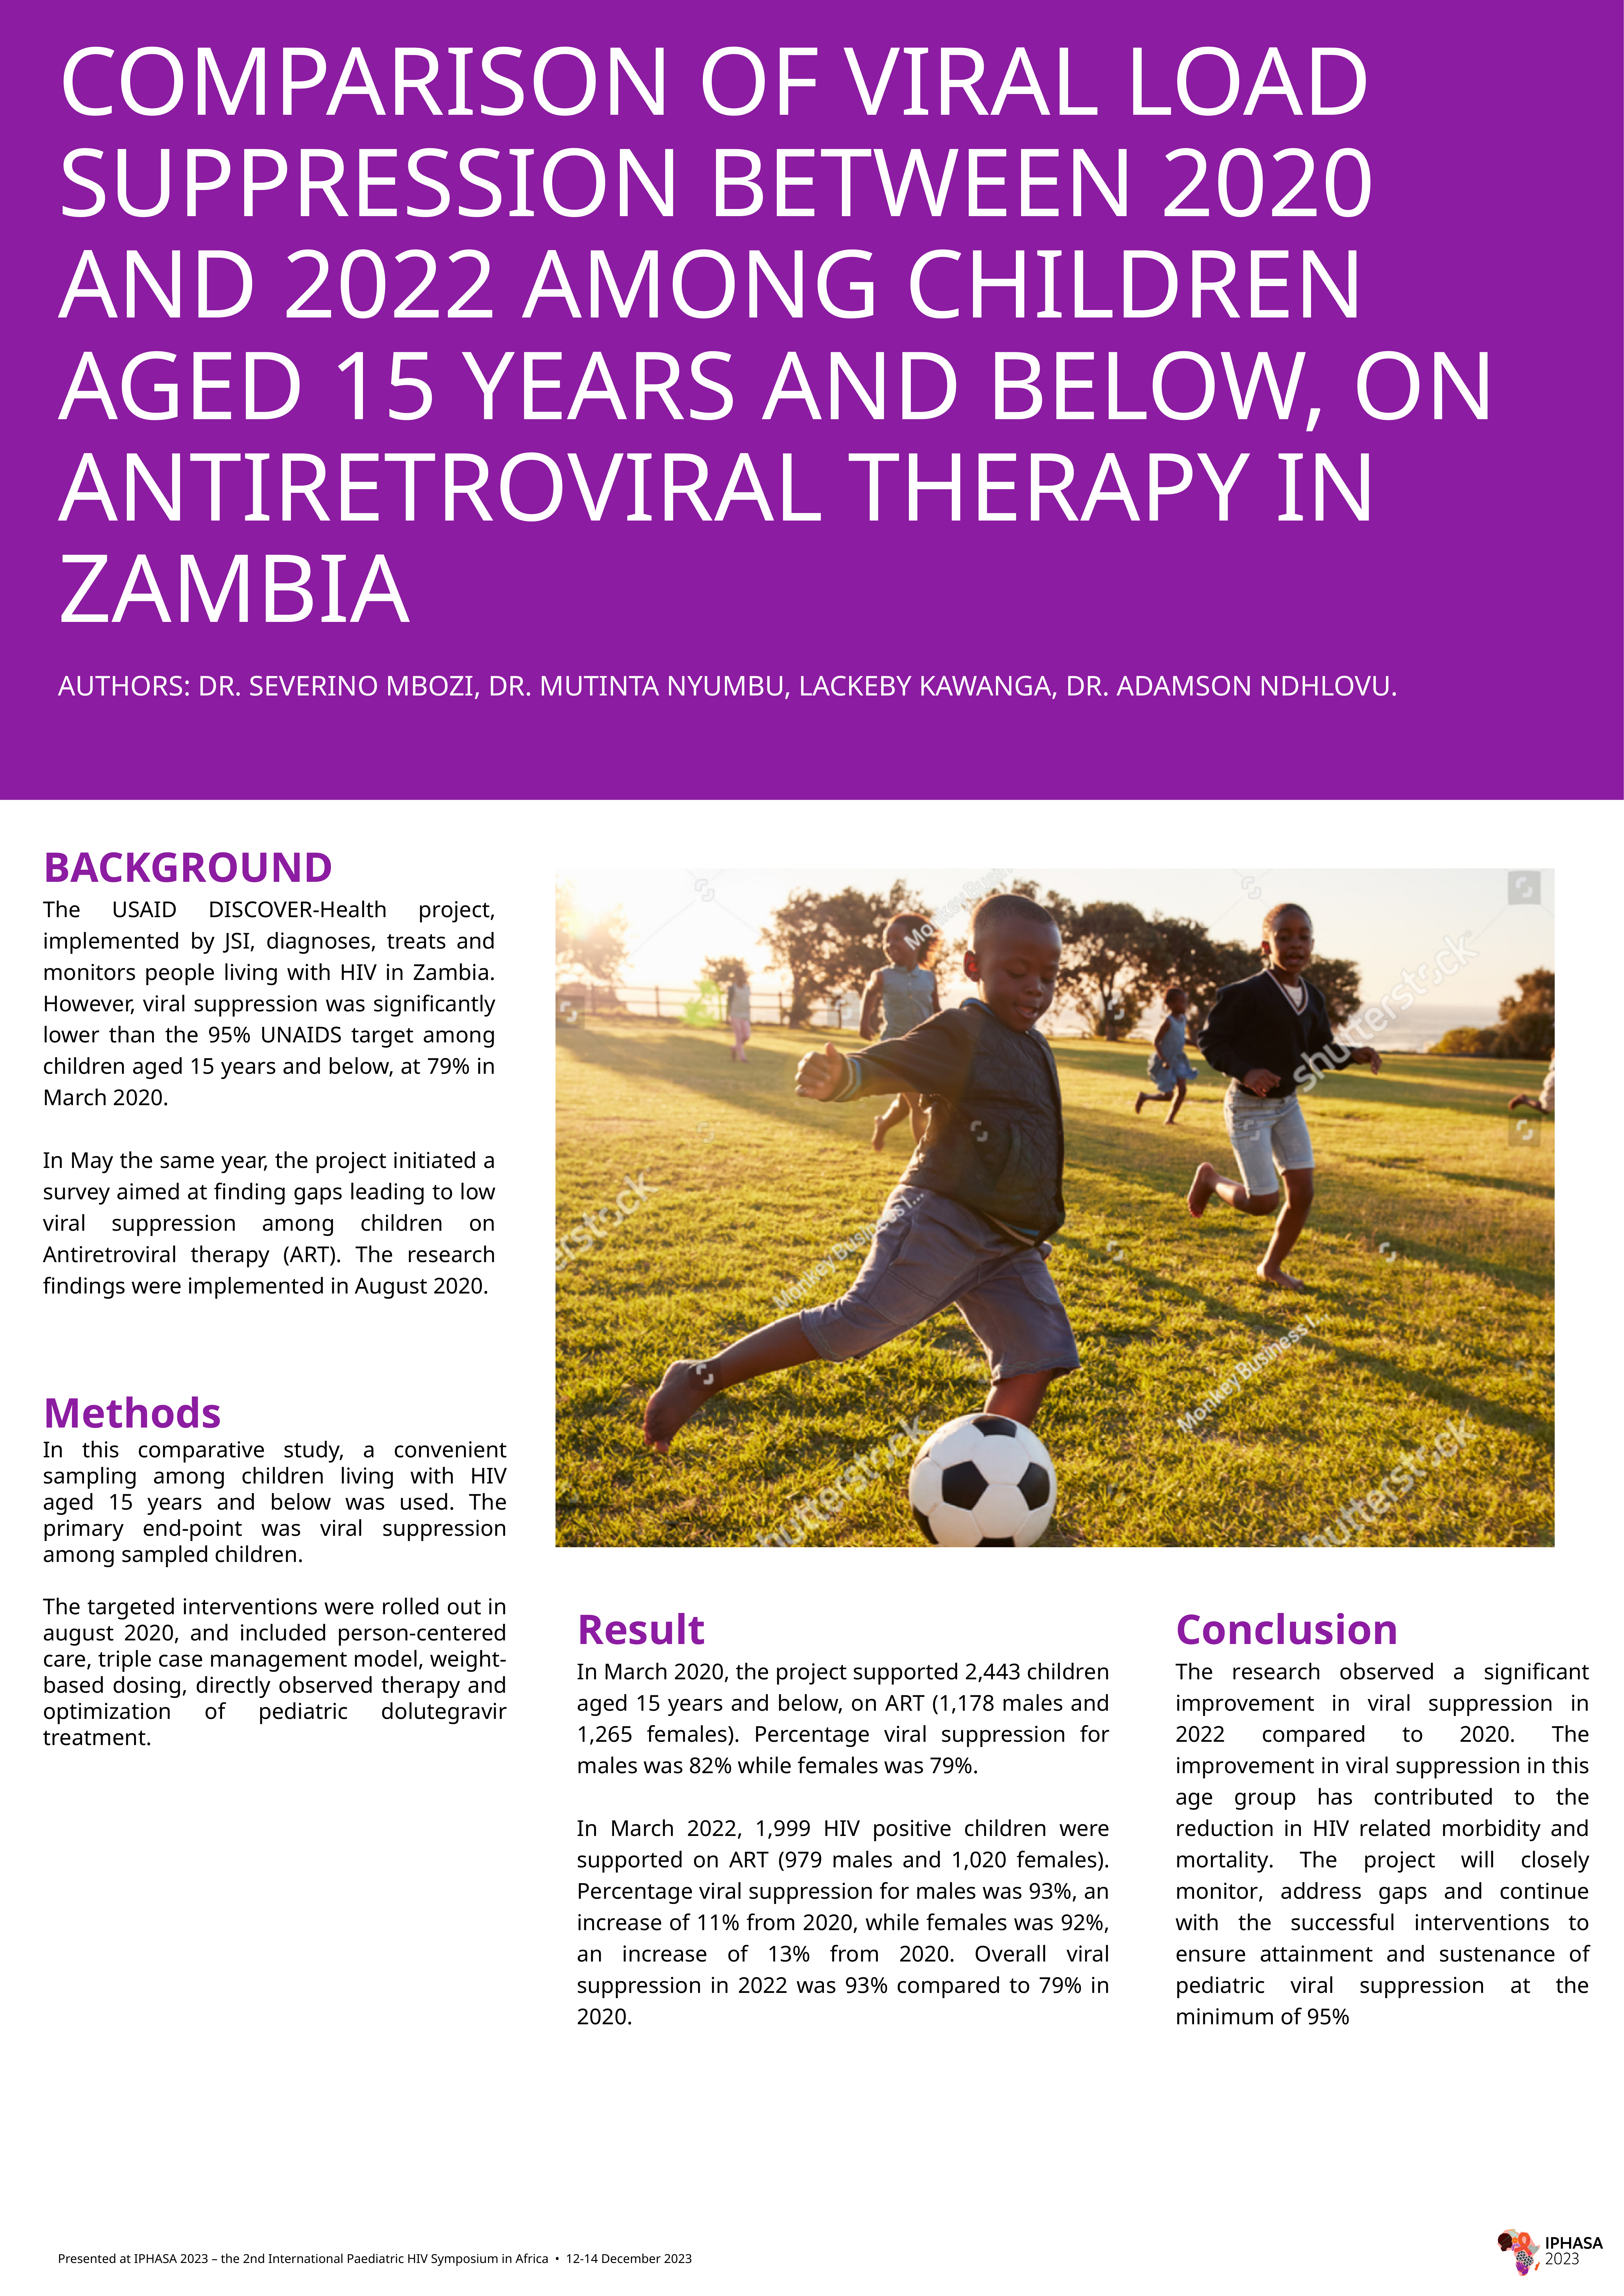

# ​​COMPARISON OF VIRAL LOAD SUPPRESSION BETWEEN 2020 AND 2022 AMONG CHILDREN AGED 15 YEARS AND BELOW, ON ANTIRETROVIRAL THERAPY IN ZAMBIA​     AUTHORS: DR. SEVERINO MBOZI, DR. MUTINTA NYUMBU, LACKEBY KAWANGA, DR. ADAMSON NDHLOVU.
BACKGROUND
The USAID DISCOVER-Health project, implemented by JSI, diagnoses, treats and monitors people living with HIV in Zambia. However, viral suppression was significantly lower than the 95% UNAIDS target among children aged 15 years and below, at 79% in March 2020.
In May the same year, the project initiated a survey aimed at finding gaps leading to low viral suppression among children on Antiretroviral therapy (ART). The research findings were implemented in August 2020.
Methods
In this comparative study, a convenient sampling among children living with HIV aged 15 years and below was used. The primary end-point was viral suppression among sampled children.
The targeted interventions were rolled out in august 2020, and included person-centered care, triple case management model, weight-based dosing, directly observed therapy and optimization of pediatric dolutegravir treatment.
Result
In March 2020, the project supported 2,443 children aged 15 years and below, on ART (1,178 males and 1,265 females). Percentage viral suppression for males was 82% while females was 79%.
In March 2022, 1,999 HIV positive children were supported on ART (979 males and 1,020 females). Percentage viral suppression for males was 93%, an increase of 11% from 2020, while females was 92%, an increase of 13% from 2020. Overall viral suppression in 2022 was 93% compared to 79% in 2020.
Conclusion
The research observed a significant improvement in viral suppression in 2022 compared to 2020. The improvement in viral suppression in this age group has contributed to the reduction in HIV related morbidity and mortality. The project will closely monitor, address gaps and continue with the successful interventions to ensure attainment and sustenance of pediatric viral suppression at the minimum of 95%